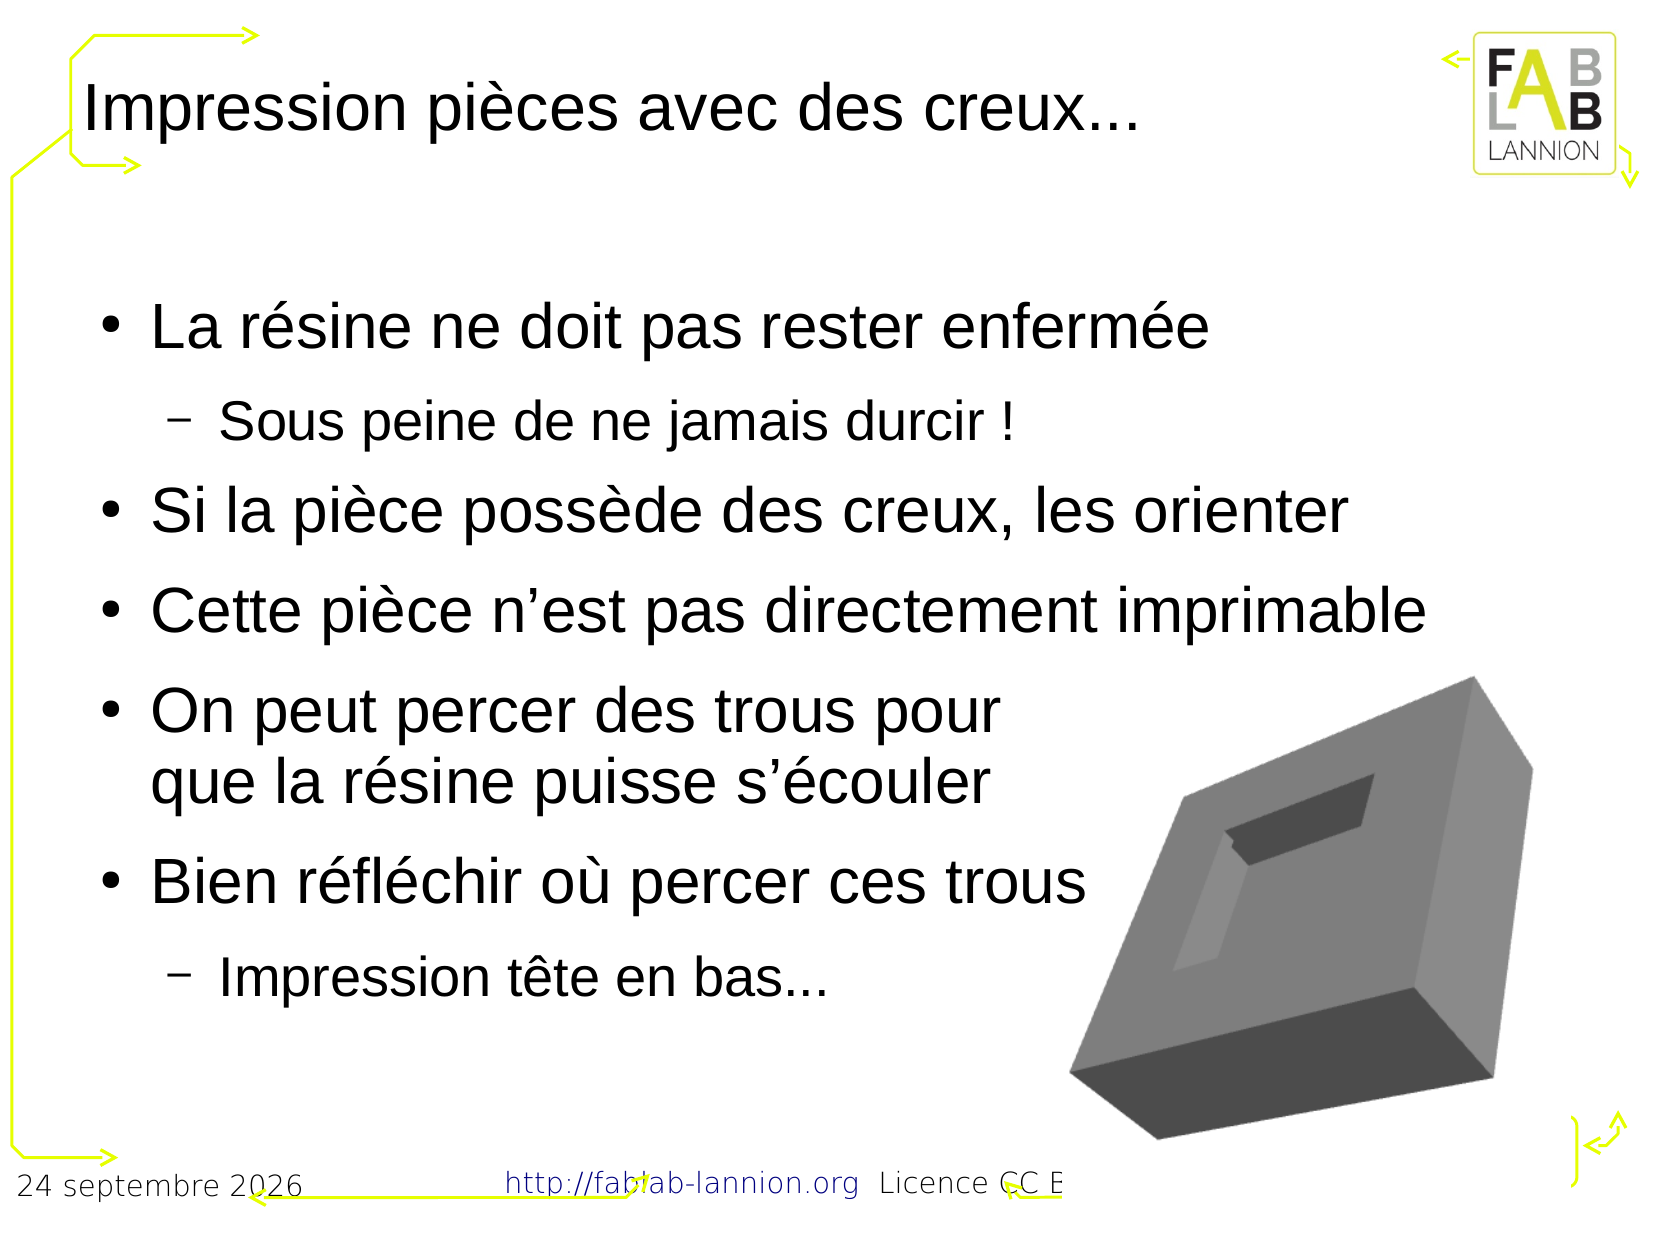

# Impression pièces avec des creux...
La résine ne doit pas rester enfermée
Sous peine de ne jamais durcir !
Si la pièce possède des creux, les orienter
Cette pièce n’est pas directement imprimable
On peut percer des trous pour
que la résine puisse s’écouler
Bien réfléchir où percer ces trous
Impression tête en bas...
43